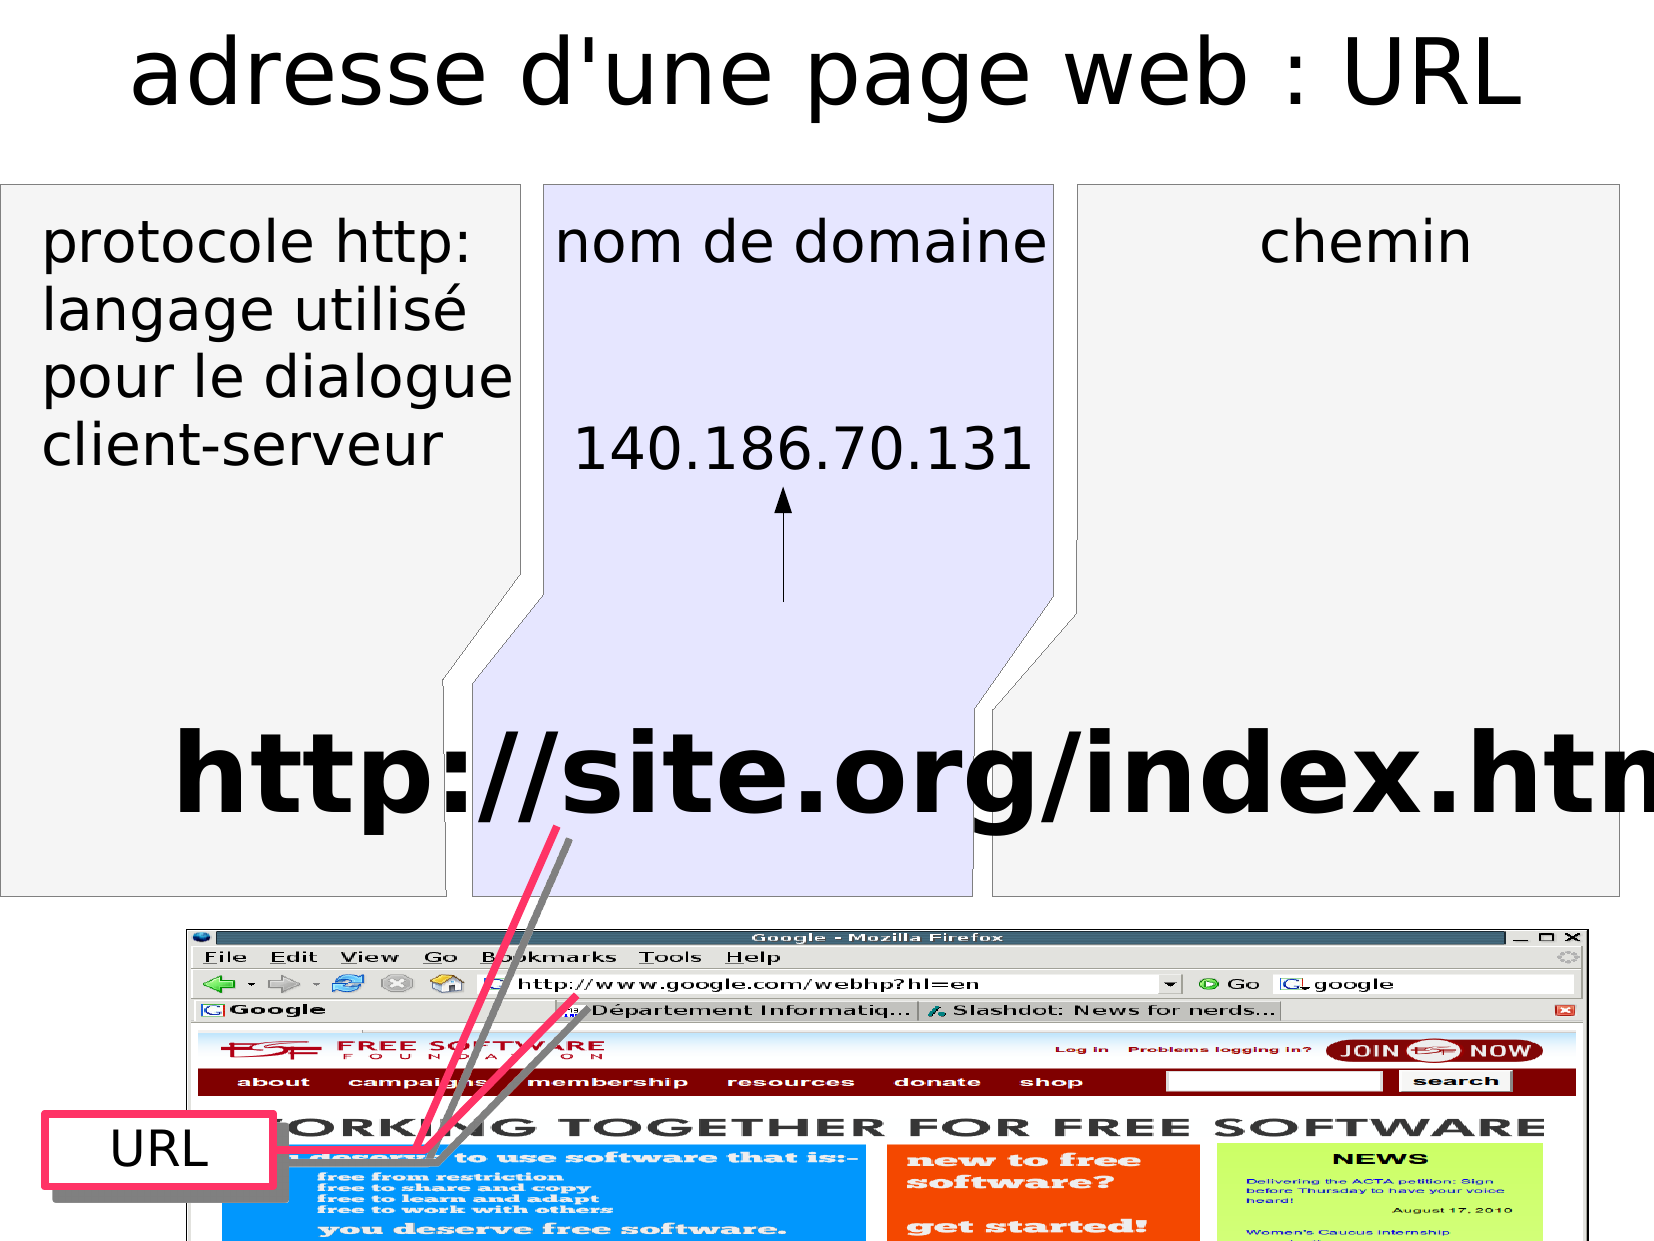

# adresse d'une page web : URL
protocole http:
langage utilisé
pour le dialogue
client-serveur
nom de domaine
chemin
140.186.70.131
http://site.org/index.html